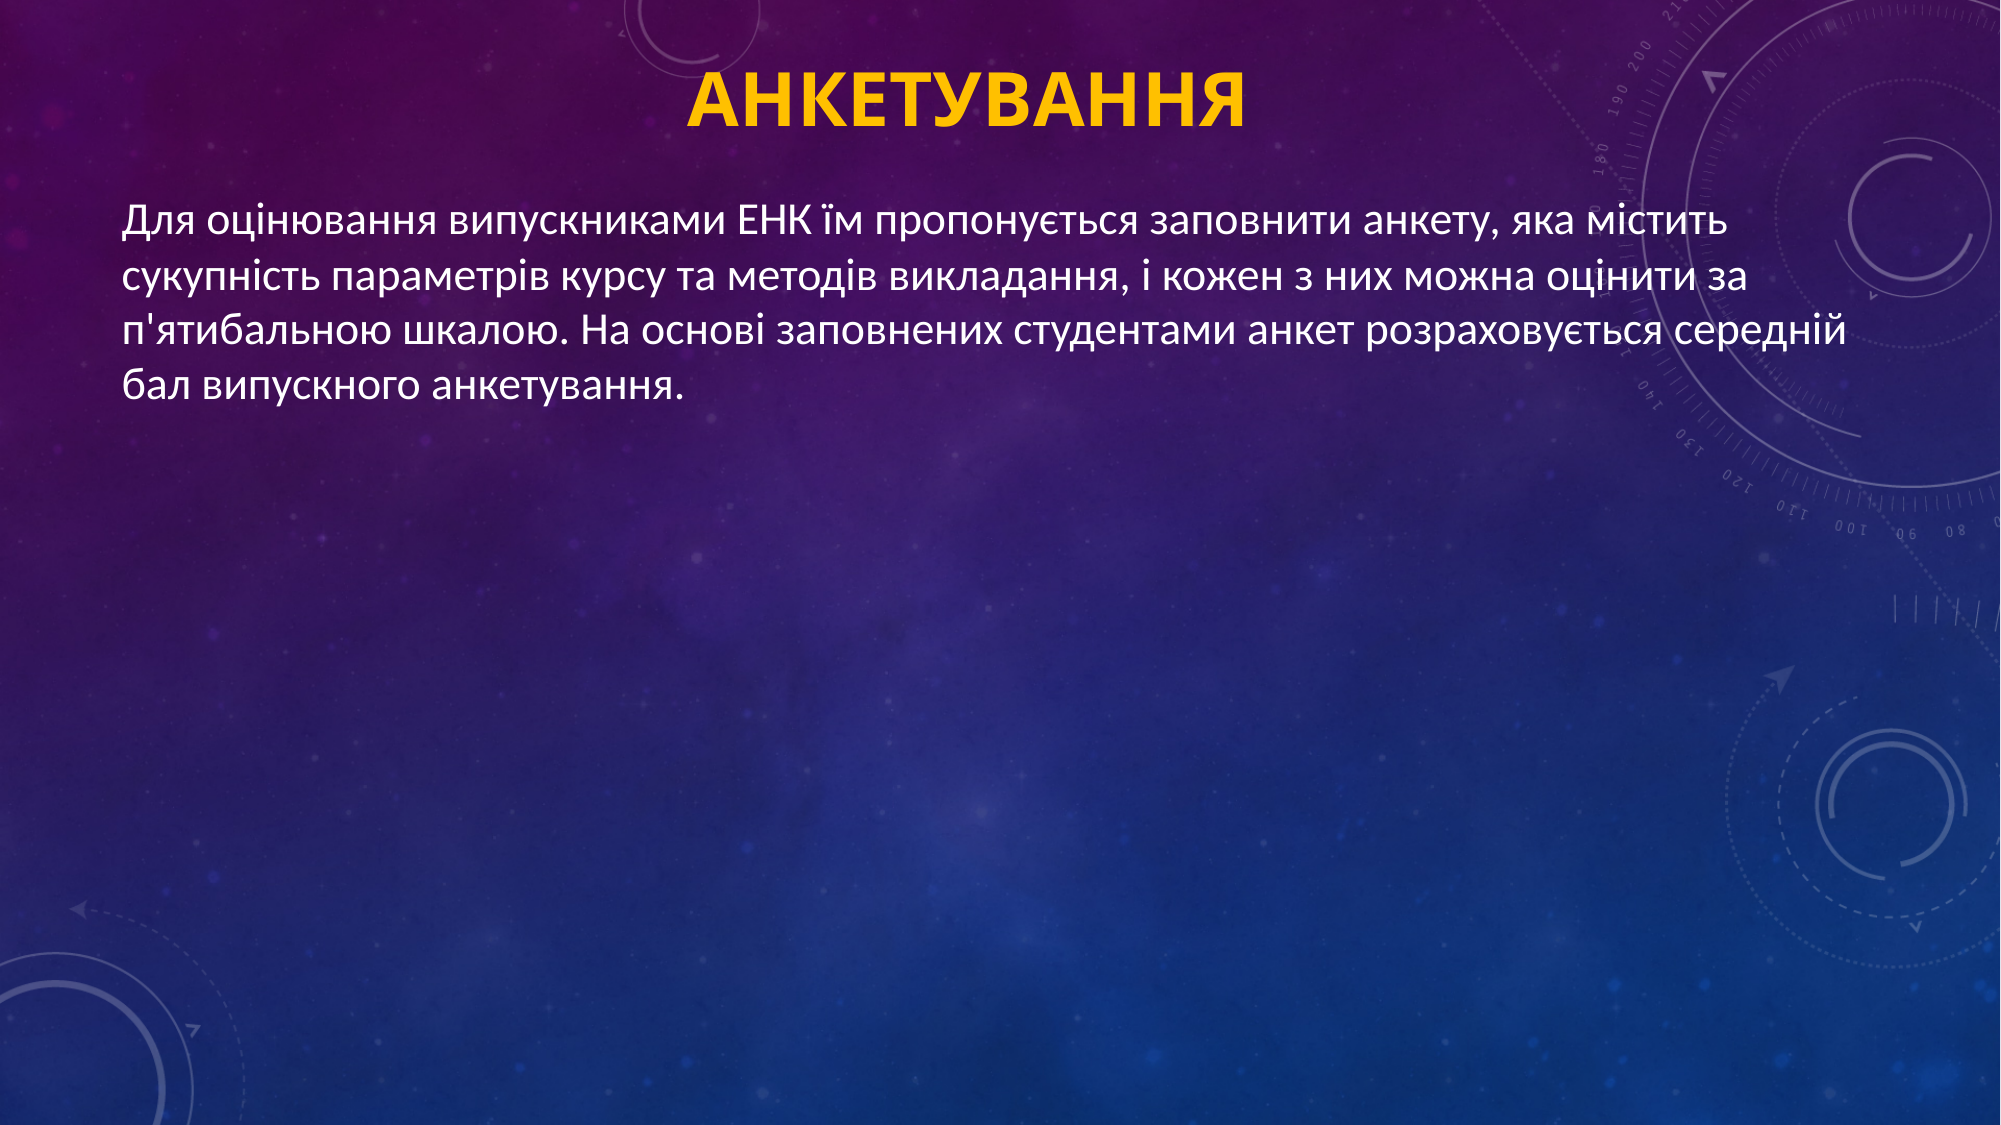

# АНКЕТУВАННЯ
Для оцінювання випускниками ЕНК їм пропонується заповнити анкету, яка містить сукупність параметрів курсу та методів викладання, і кожен з них можна оцінити за п'ятибальною шкалою. На основі заповнених студентами анкет розраховується середній бал випускного анкетування.